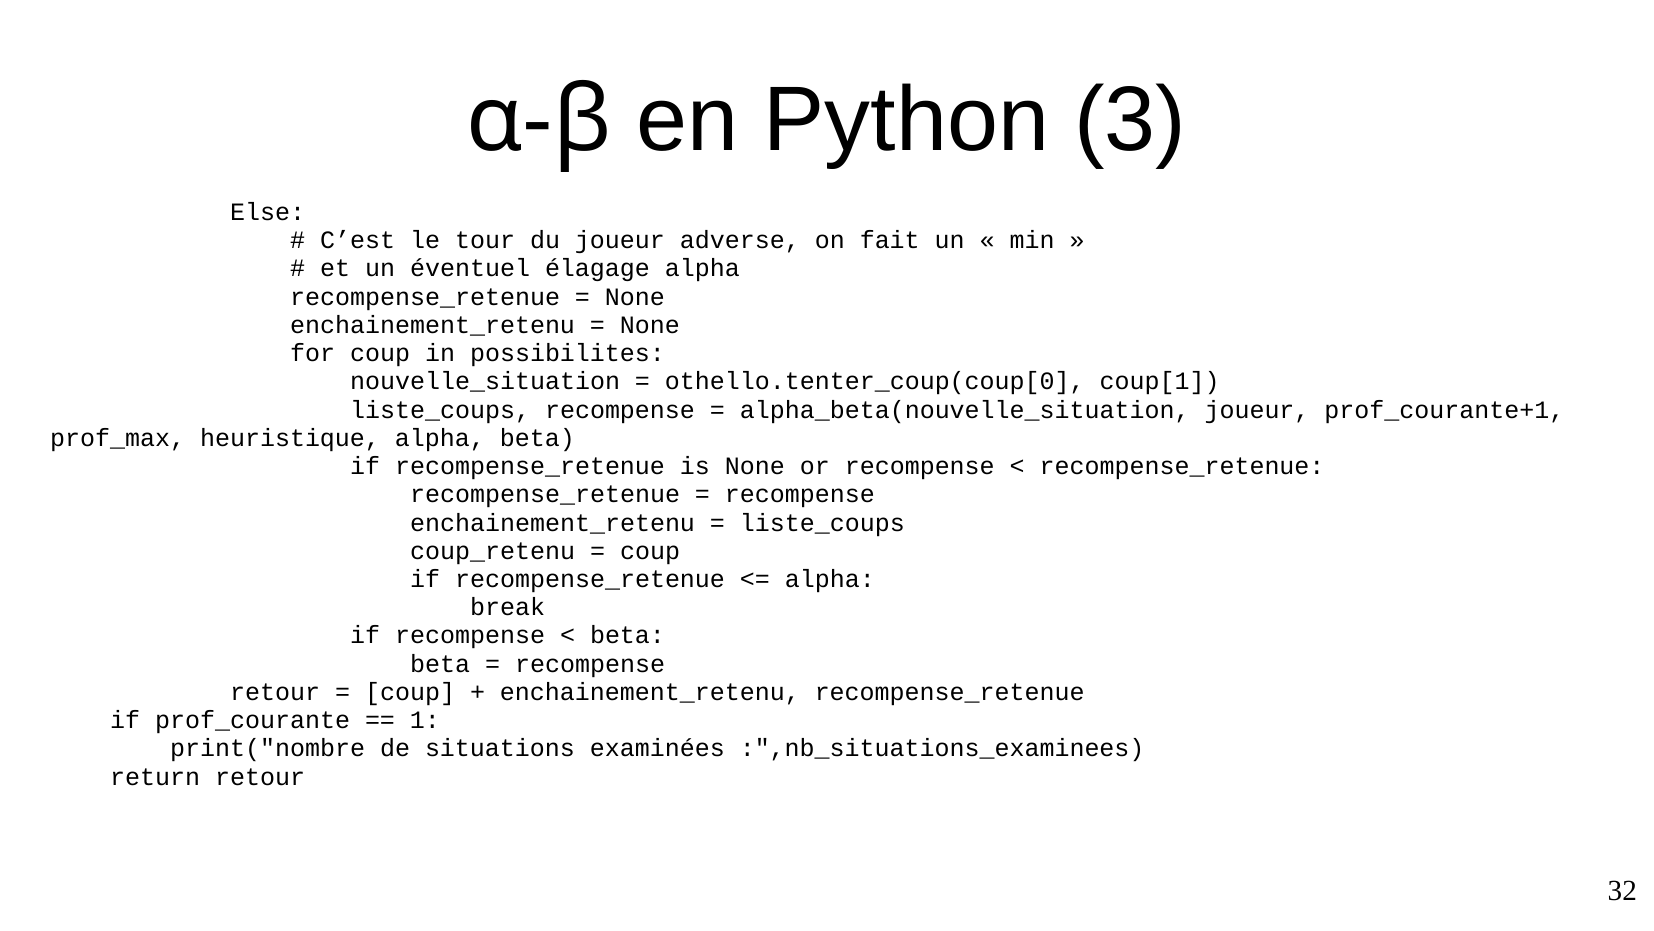

# α-β en Python (3)
 Else:
 # C’est le tour du joueur adverse, on fait un « min »
 # et un éventuel élagage alpha
 recompense_retenue = None
 enchainement_retenu = None
 for coup in possibilites:
 nouvelle_situation = othello.tenter_coup(coup[0], coup[1])
 liste_coups, recompense = alpha_beta(nouvelle_situation, joueur, prof_courante+1, prof_max, heuristique, alpha, beta)
 if recompense_retenue is None or recompense < recompense_retenue:
 recompense_retenue = recompense
 enchainement_retenu = liste_coups
 coup_retenu = coup
 if recompense_retenue <= alpha:
 break
 if recompense < beta:
 beta = recompense
 retour = [coup] + enchainement_retenu, recompense_retenue
 if prof_courante == 1:
 print("nombre de situations examinées :",nb_situations_examinees)
 return retour
32